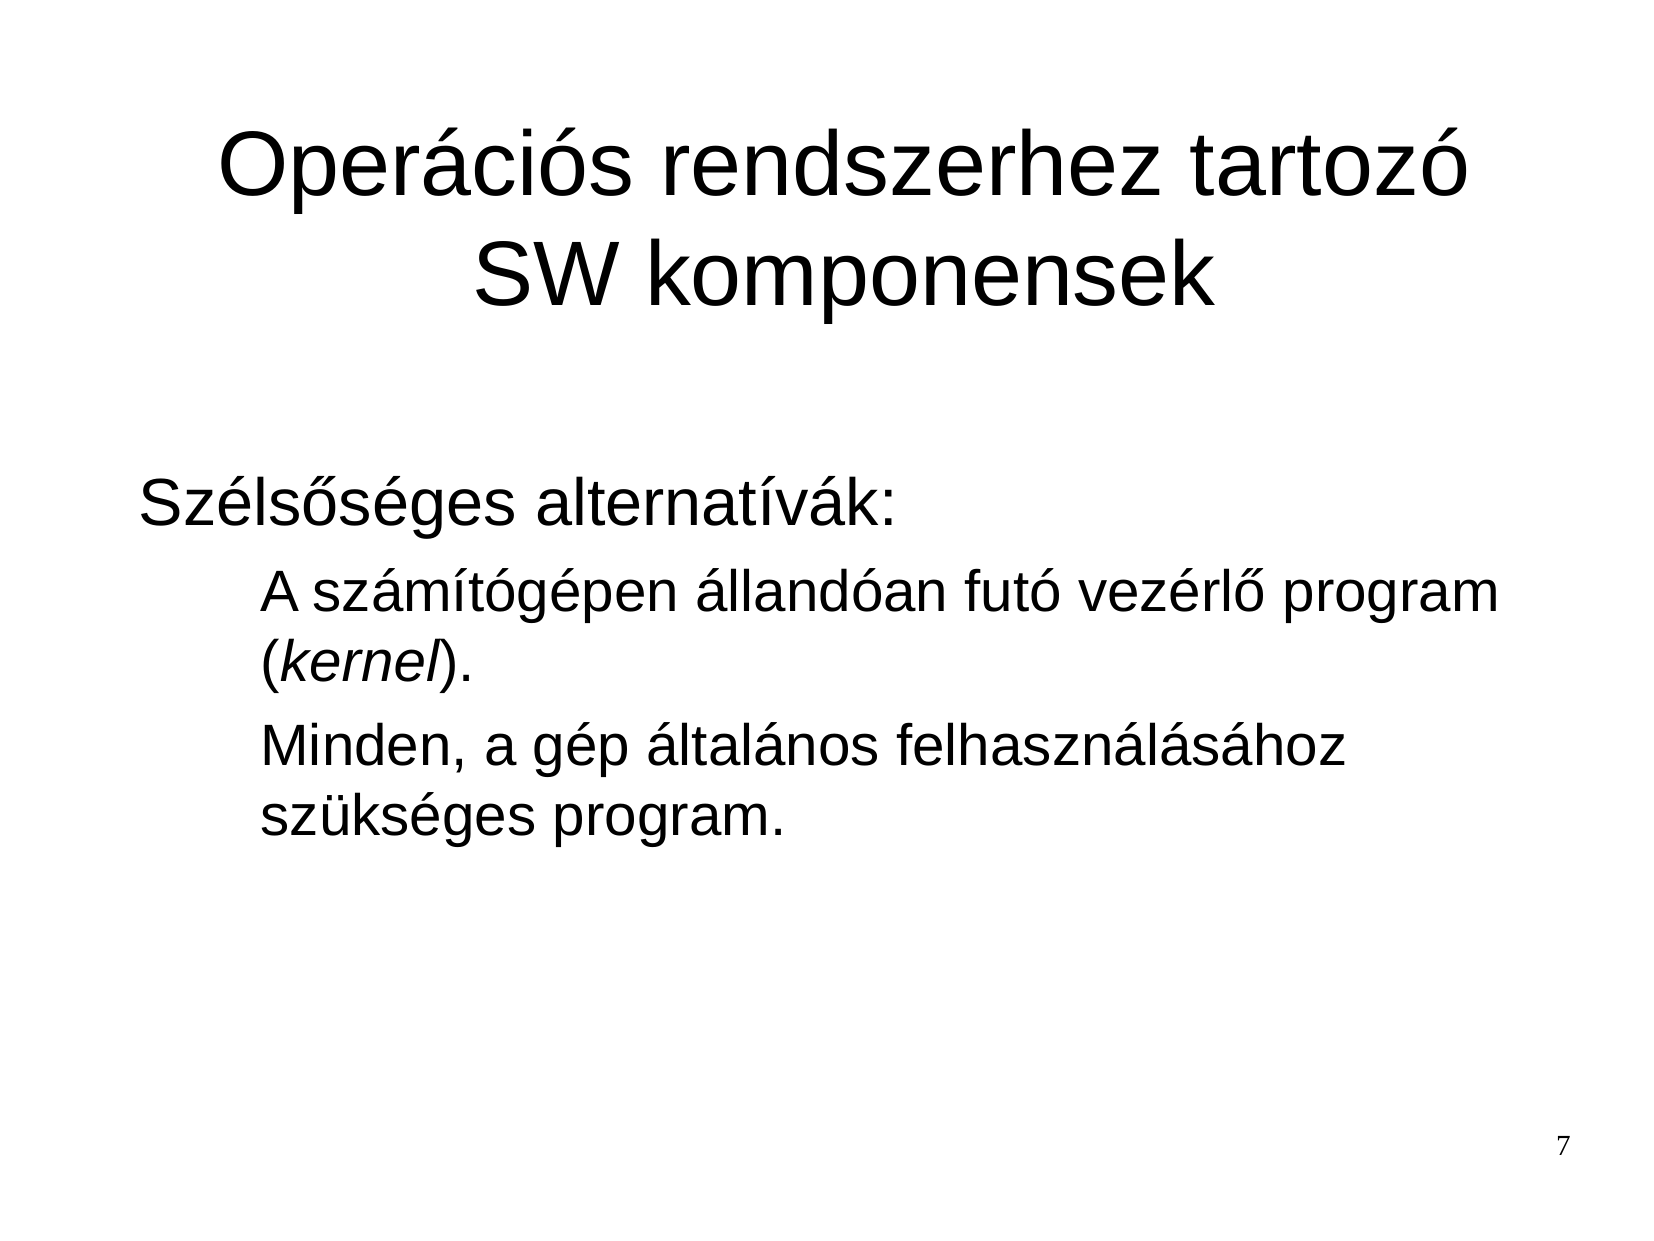

# Operációs rendszerhez tartozó SW komponensek
Szélsőséges alternatívák:
A számítógépen állandóan futó vezérlő program (kernel).
Minden, a gép általános felhasználásához szükséges program.
7